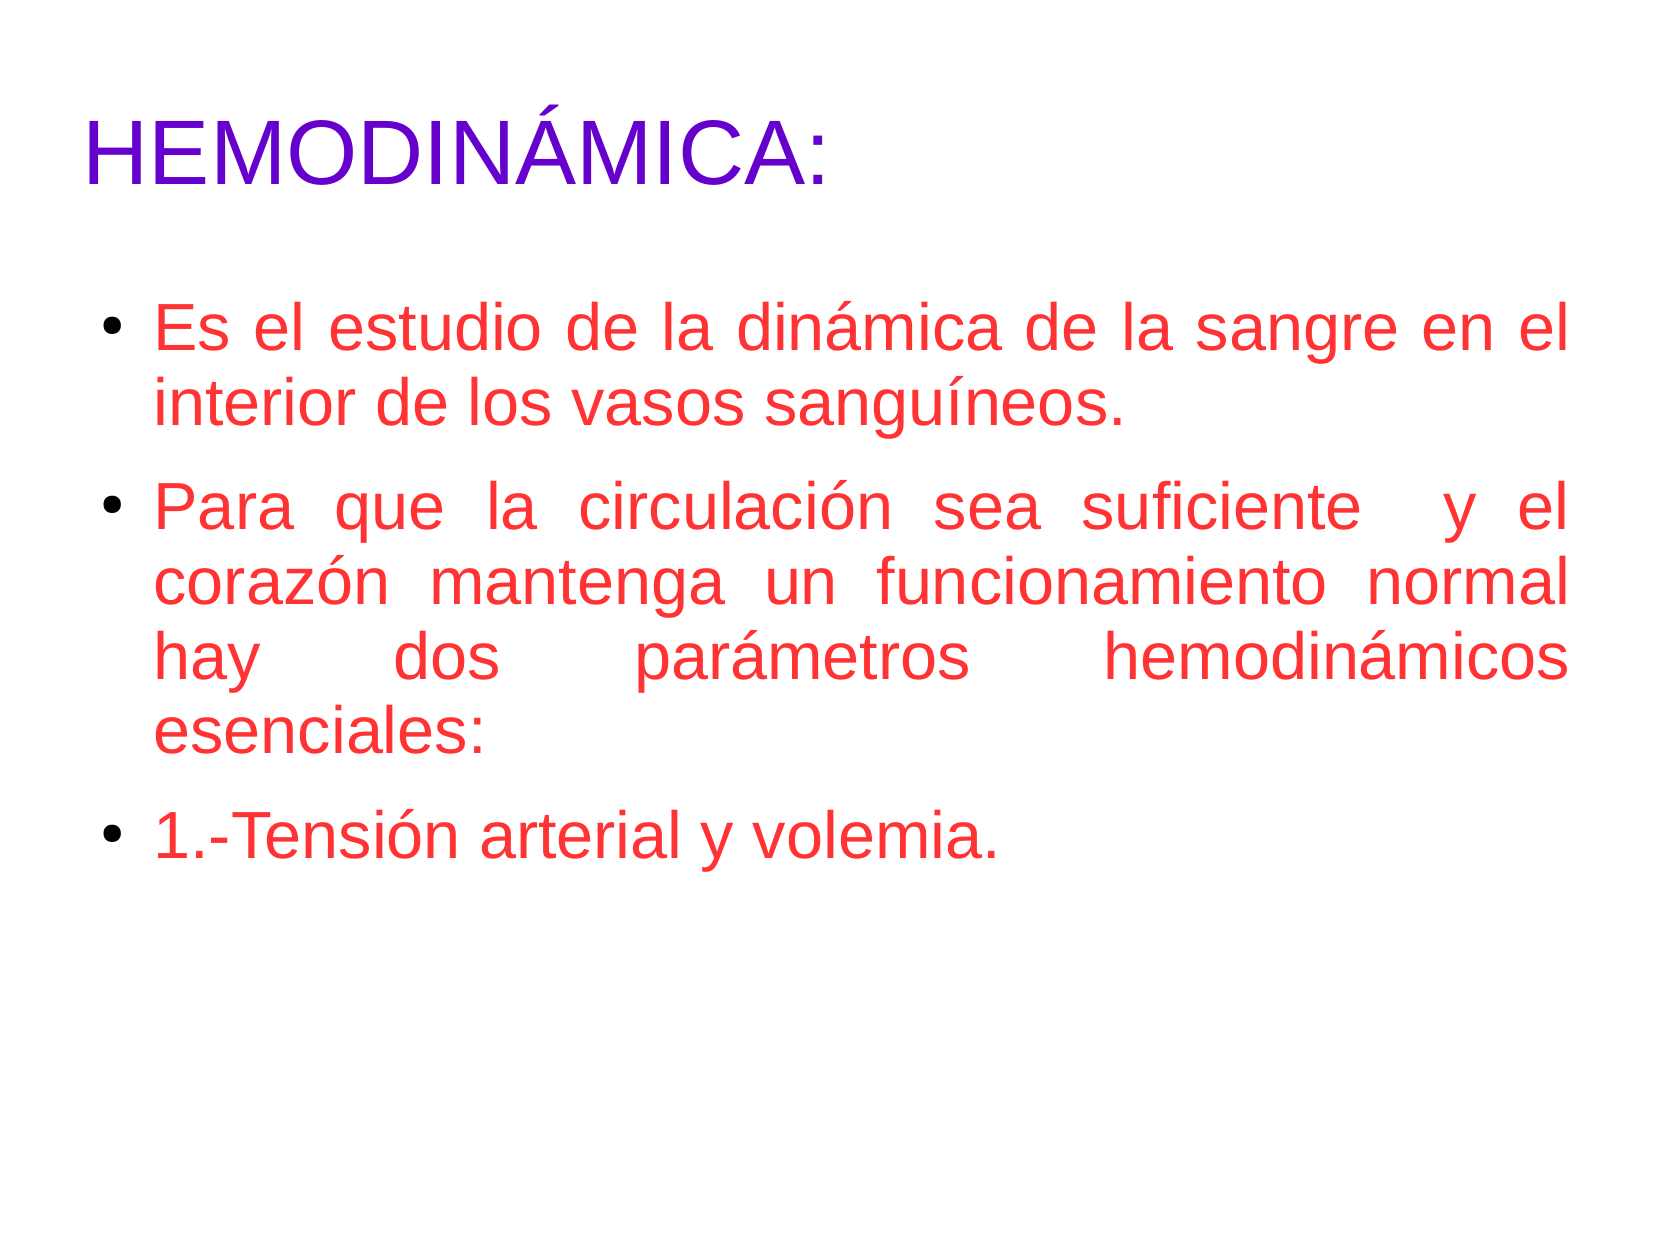

# HEMODINÁMICA:
Es el estudio de la dinámica de la sangre en el interior de los vasos sanguíneos.
Para que la circulación sea suficiente y el corazón mantenga un funcionamiento normal hay dos parámetros hemodinámicos esenciales:
1.-Tensión arterial y volemia.